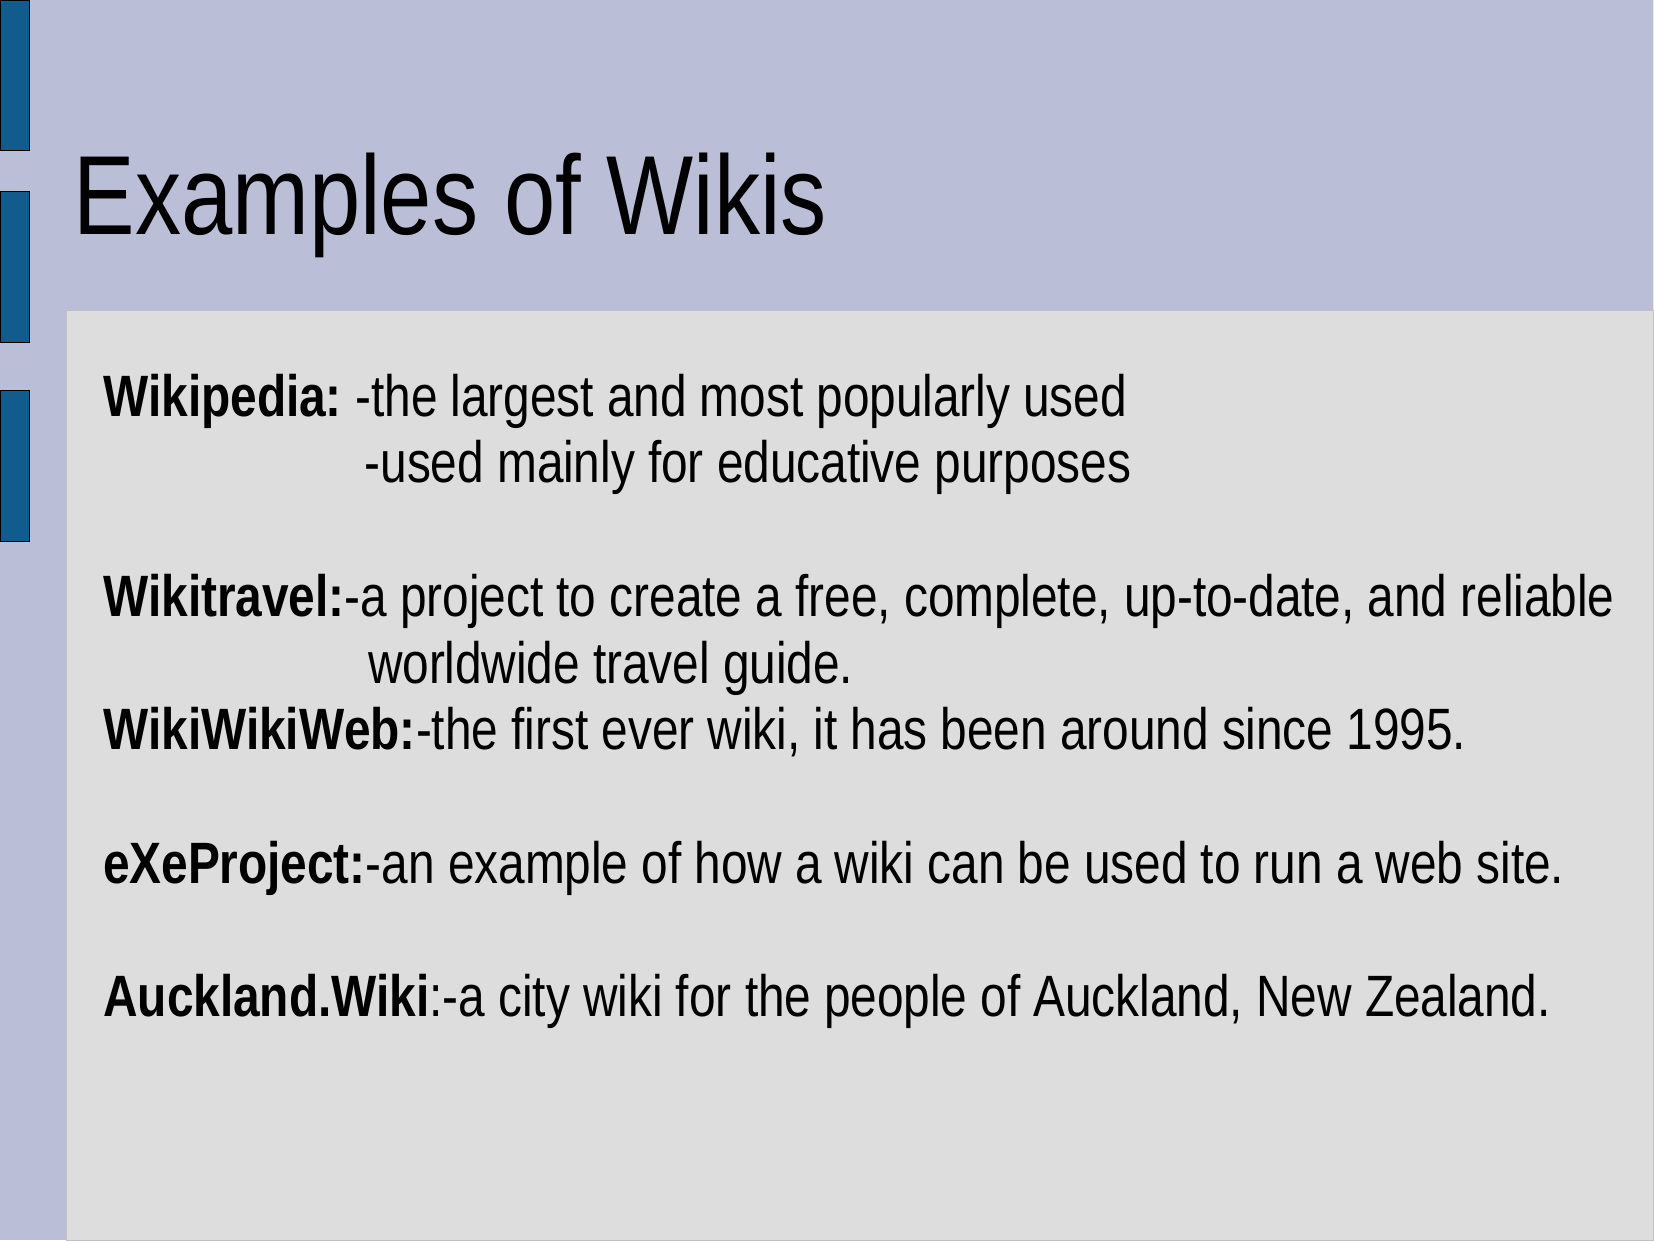

Examples of Wikis
Wikipedia: -the largest and most popularly used
			 -used mainly for educative purposes
Wikitravel:-a project to create a free, complete, up-to-date, and reliable worldwide travel guide.
WikiWikiWeb:-the first ever wiki, it has been around since 1995.
eXeProject:-an example of how a wiki can be used to run a web site.
Auckland.Wiki:-a city wiki for the people of Auckland, New Zealand.